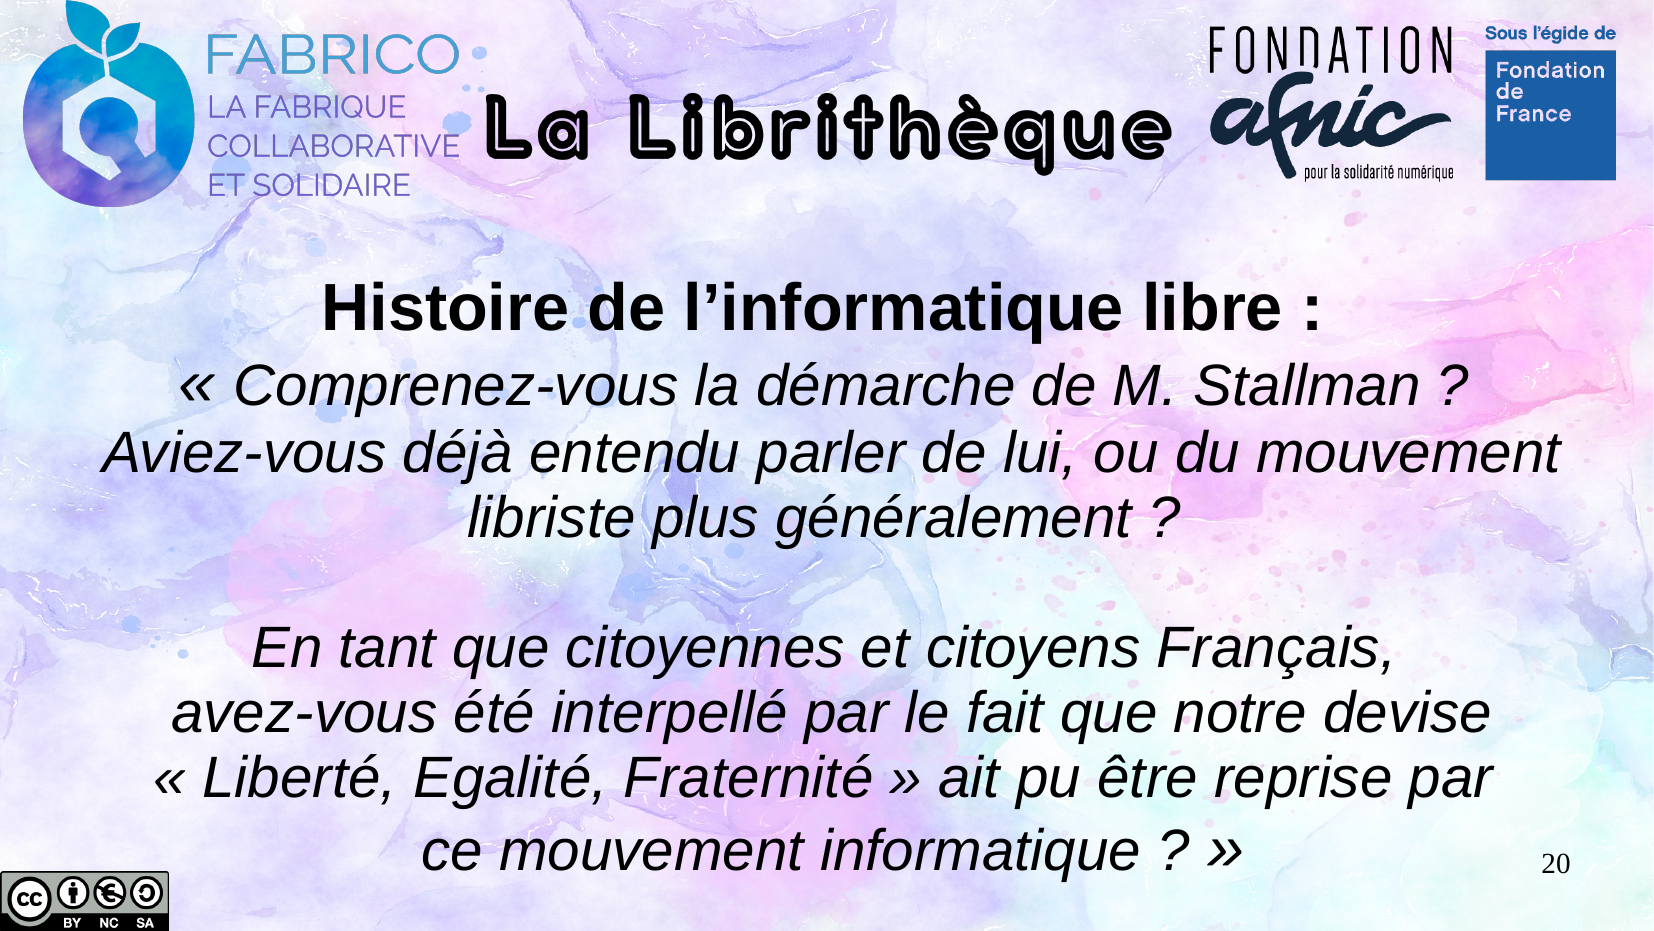

# Histoire de l’informatique libre :
« Comprenez-vous la démarche de M. Stallman ?
Aviez-vous déjà entendu parler de lui, ou du mouvement libriste plus généralement ?
En tant que citoyennes et citoyens Français,
avez-vous été interpellé par le fait que notre devise « Liberté, Egalité, Fraternité » ait pu être reprise par
ce mouvement informatique ? »
20